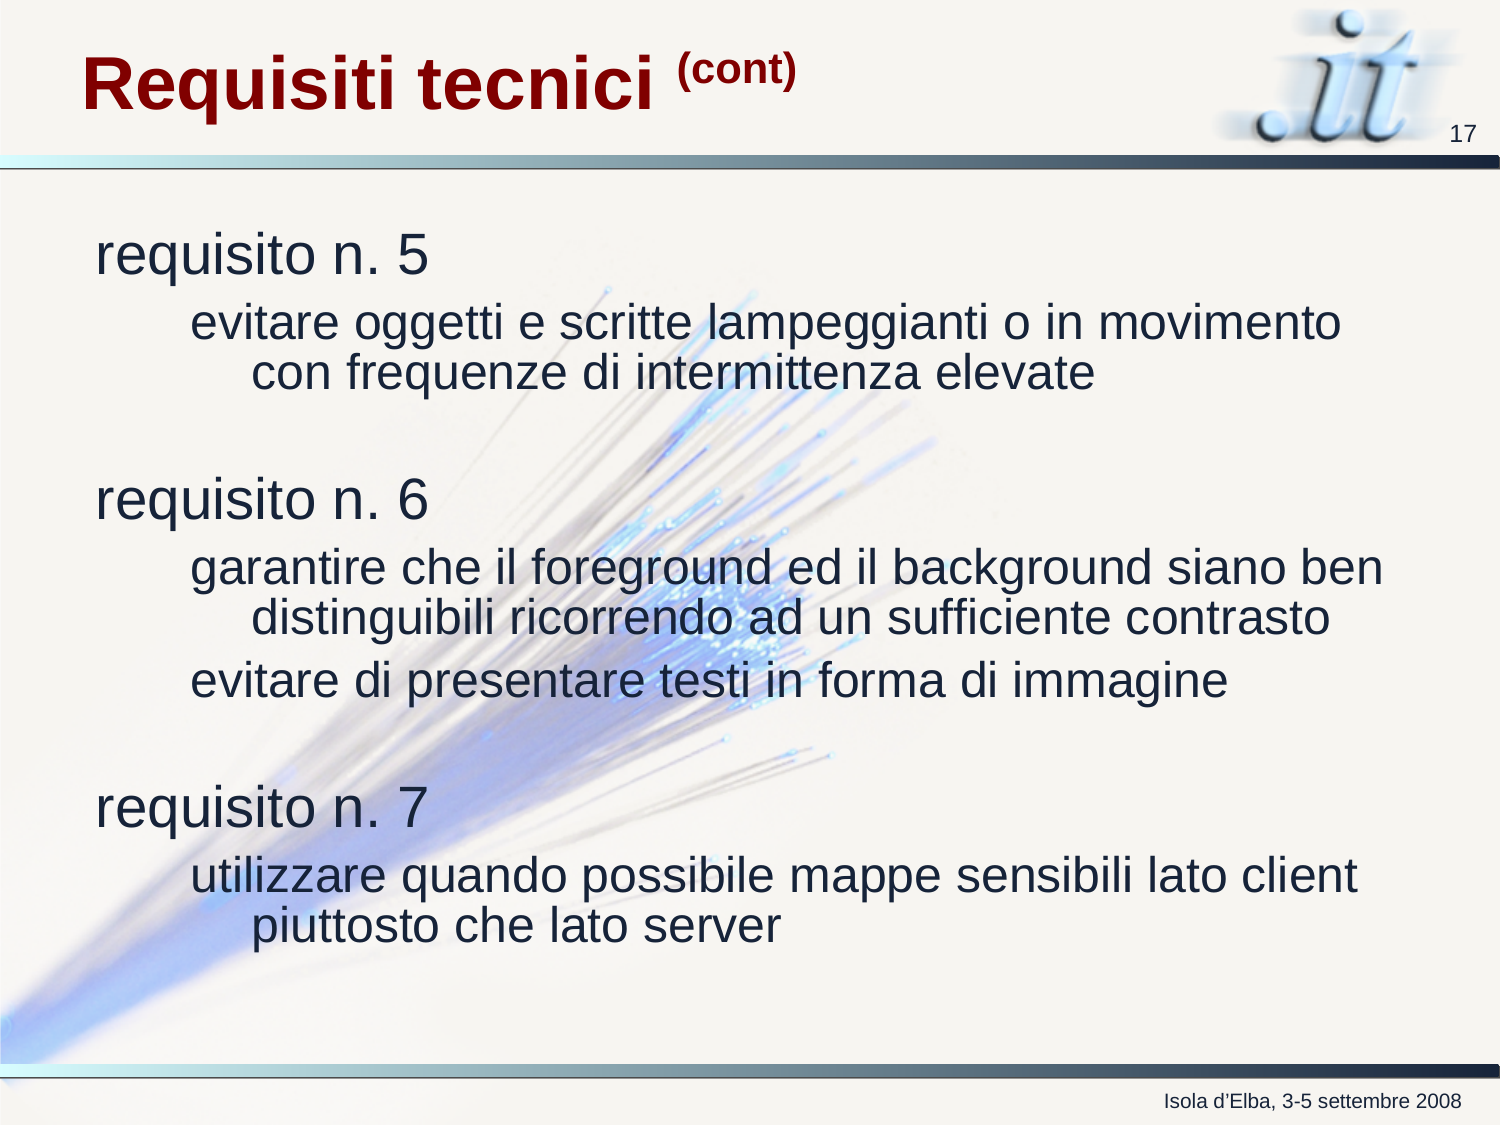

# Requisiti tecnici (cont)
requisito n. 5
evitare oggetti e scritte lampeggianti o in movimento con frequenze di intermittenza elevate
requisito n. 6
garantire che il foreground ed il background siano ben distinguibili ricorrendo ad un sufficiente contrasto
evitare di presentare testi in forma di immagine
requisito n. 7
utilizzare quando possibile mappe sensibili lato client piuttosto che lato server